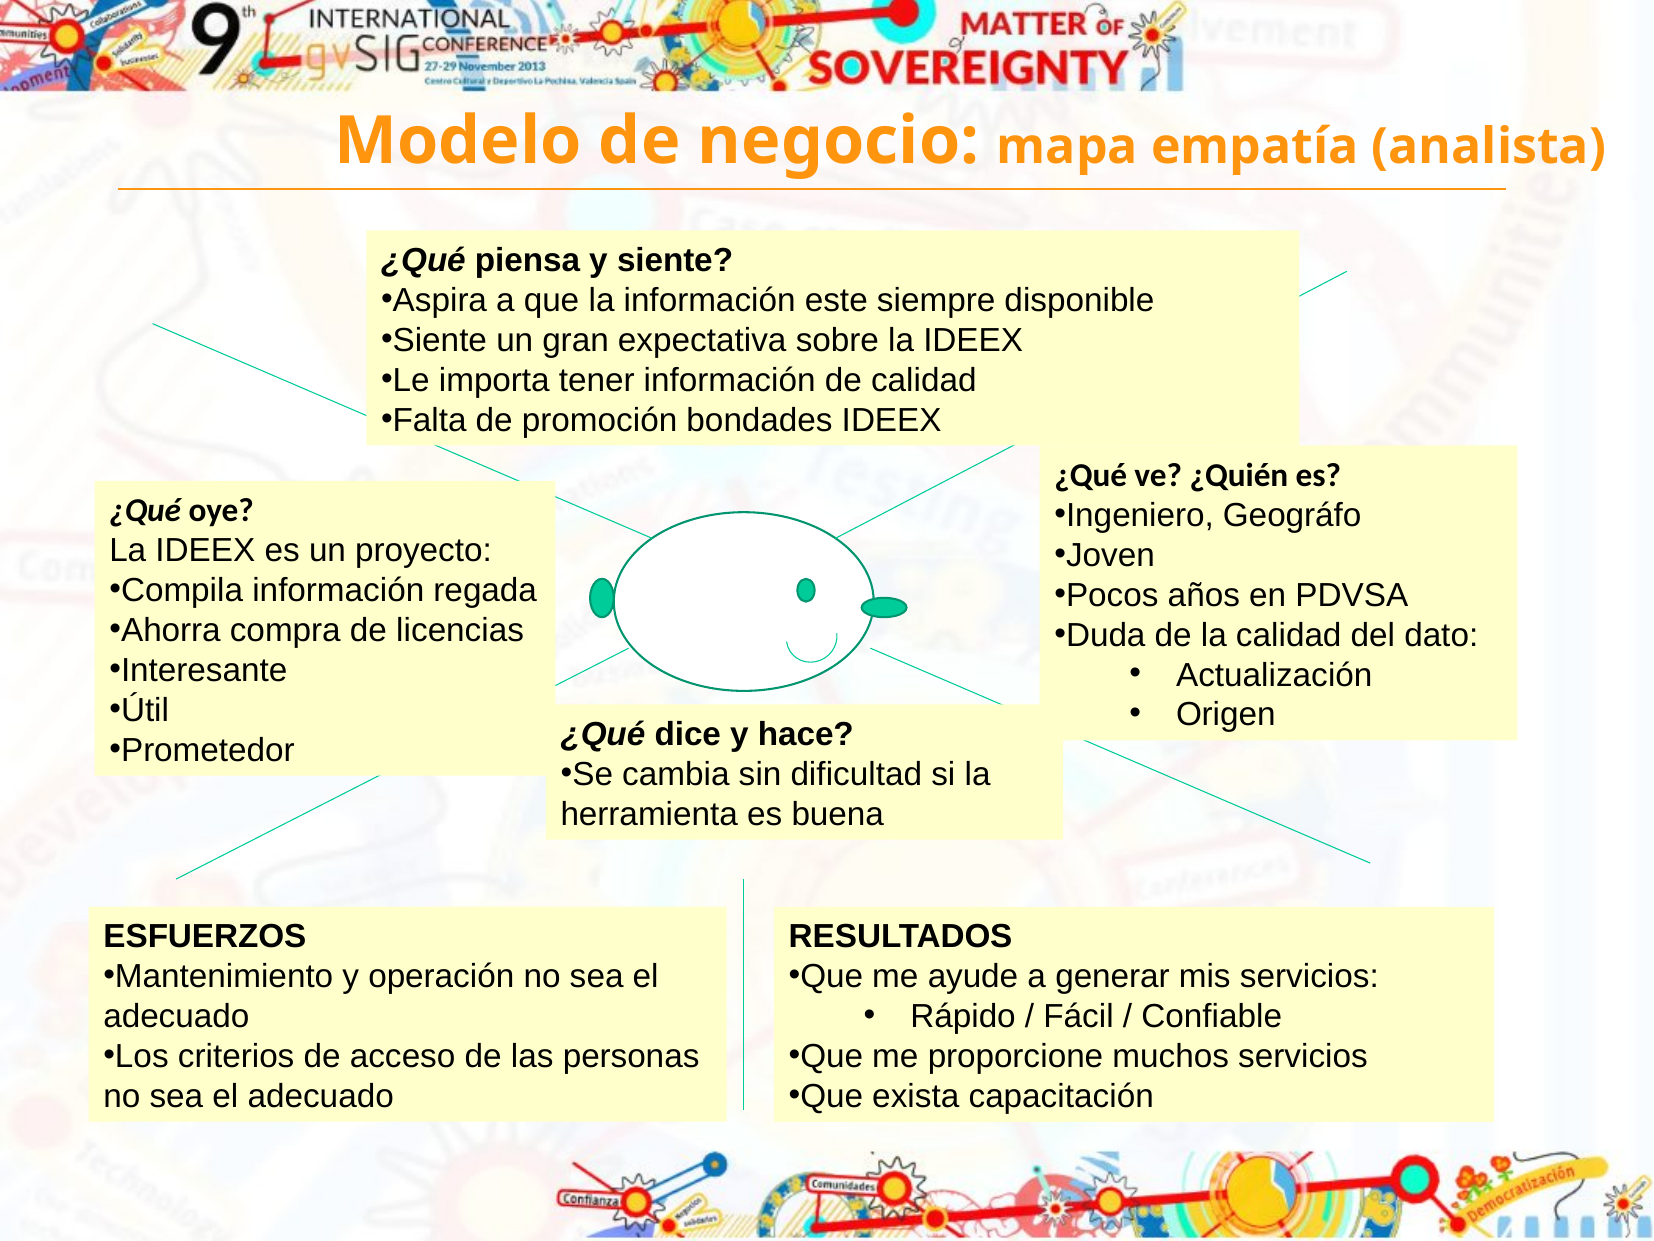

# Modelo de negocio: mapa empatía (analista)
¿Qué piensa y siente?
Aspira a que la información este siempre disponible
Siente un gran expectativa sobre la IDEEX
Le importa tener información de calidad
Falta de promoción bondades IDEEX
¿Qué ve? ¿Quién es?
Ingeniero, Geográfo
Joven
Pocos años en PDVSA
Duda de la calidad del dato:
Actualización
Origen
¿Qué oye?
La IDEEX es un proyecto:
Compila información regada
Ahorra compra de licencias
Interesante
Útil
Prometedor
¿Qué dice y hace?
Se cambia sin dificultad si la herramienta es buena
ESFUERZOS
Mantenimiento y operación no sea el adecuado
Los criterios de acceso de las personas no sea el adecuado
RESULTADOS
Que me ayude a generar mis servicios:
Rápido / Fácil / Confiable
Que me proporcione muchos servicios
Que exista capacitación